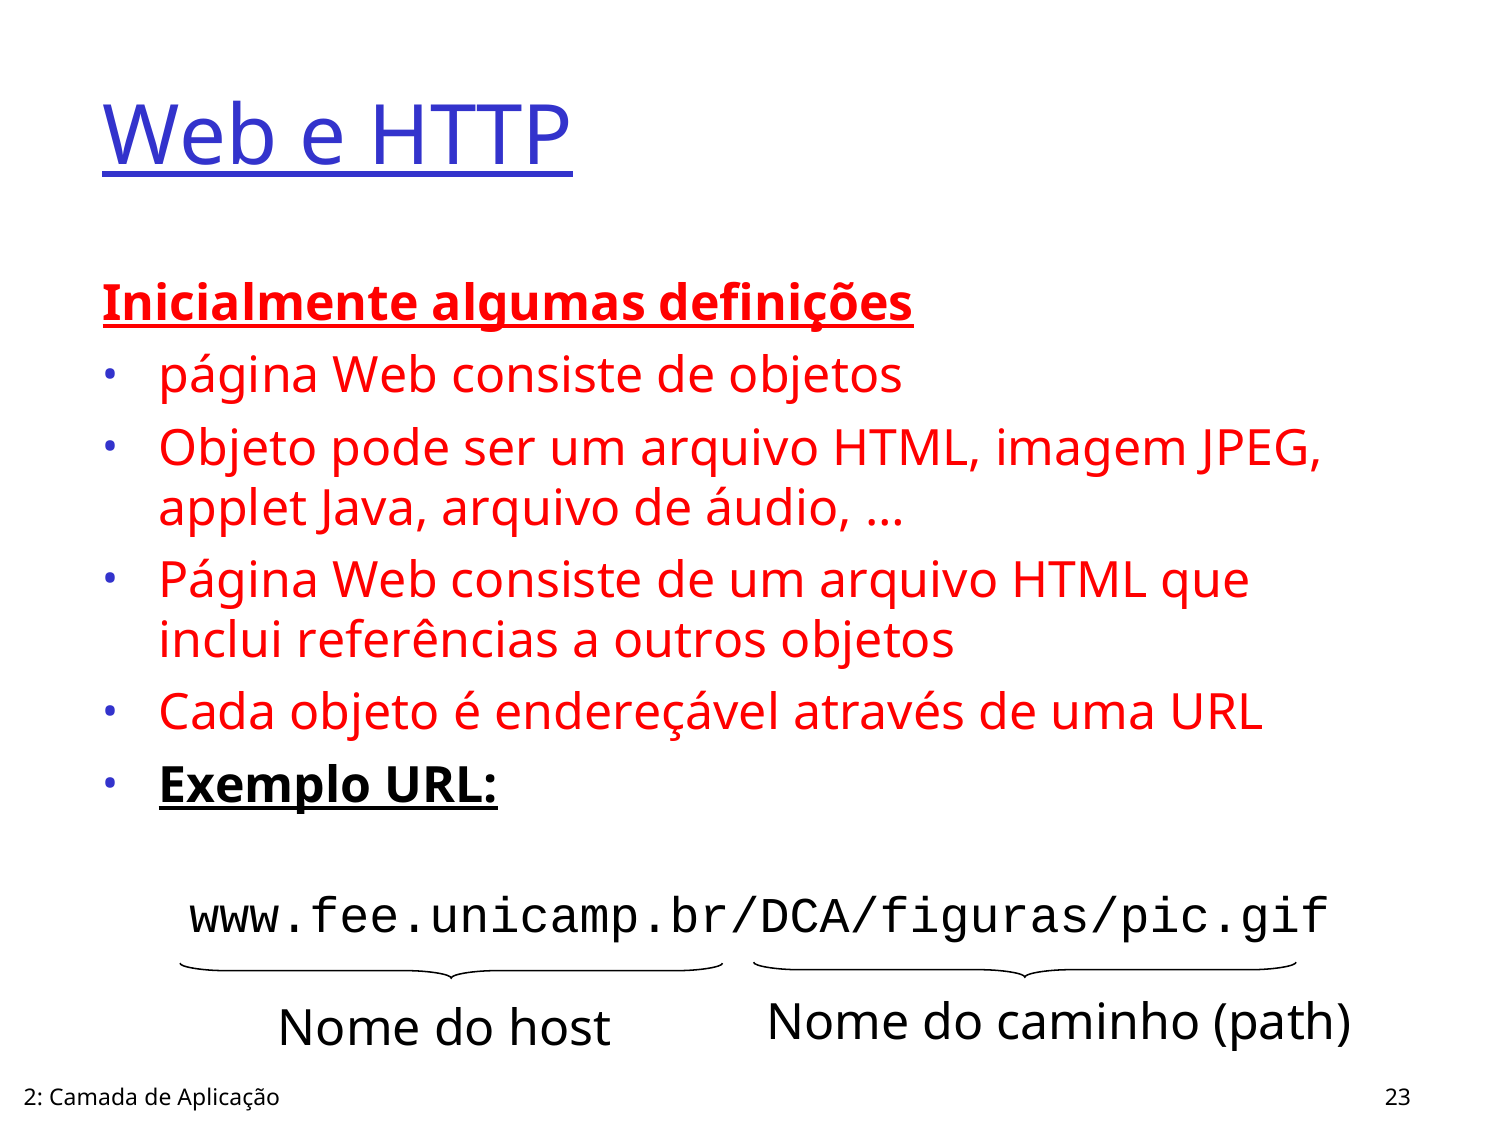

# Web e HTTP
Inicialmente algumas definições
página Web consiste de objetos
Objeto pode ser um arquivo HTML, imagem JPEG, applet Java, arquivo de áudio, …
Página Web consiste de um arquivo HTML que inclui referências a outros objetos
Cada objeto é endereçável através de uma URL
Exemplo URL:
www.fee.unicamp.br/DCA/figuras/pic.gif
Nome do caminho (path)
Nome do host
23